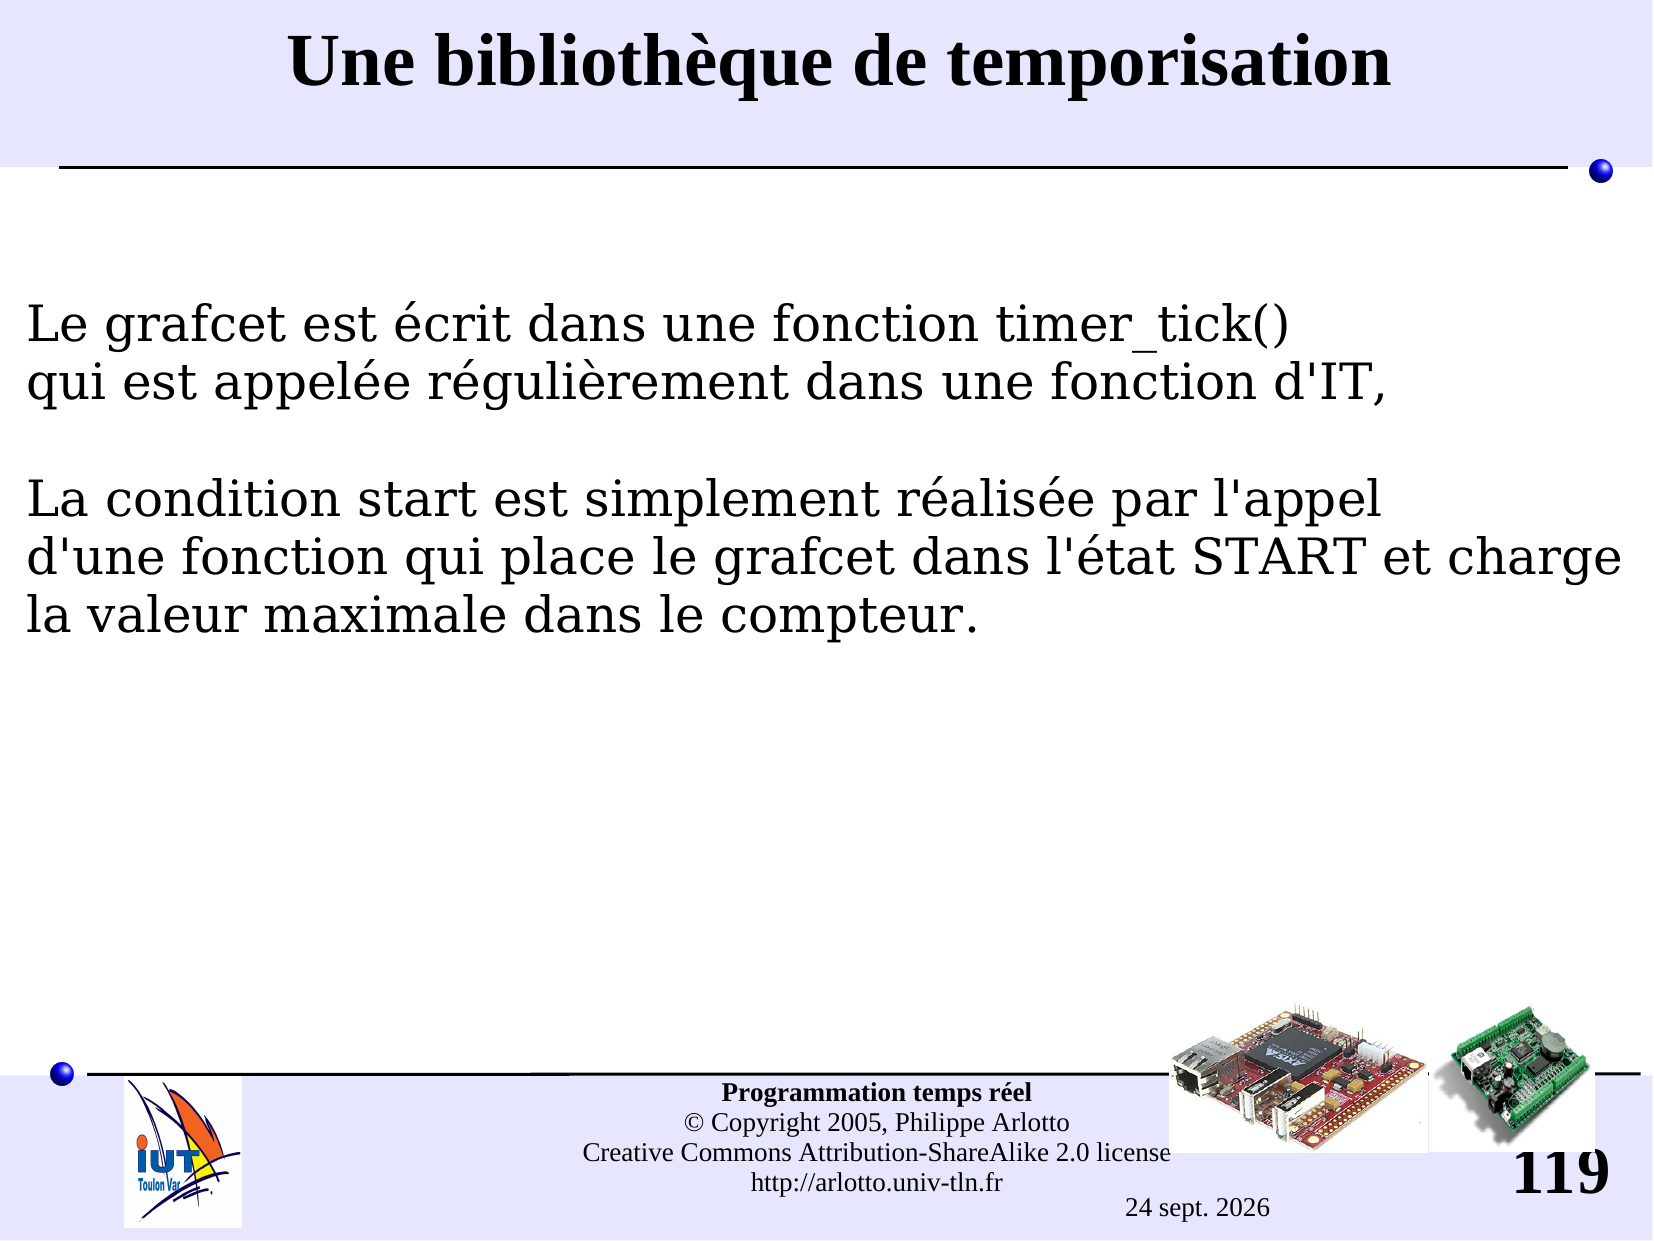

# Une bibliothèque de temporisation
Le grafcet est écrit dans une fonction timer_tick()
qui est appelée régulièrement dans une fonction d'IT,
La condition start est simplement réalisée par l'appel
d'une fonction qui place le grafcet dans l'état START et charge
la valeur maximale dans le compteur.